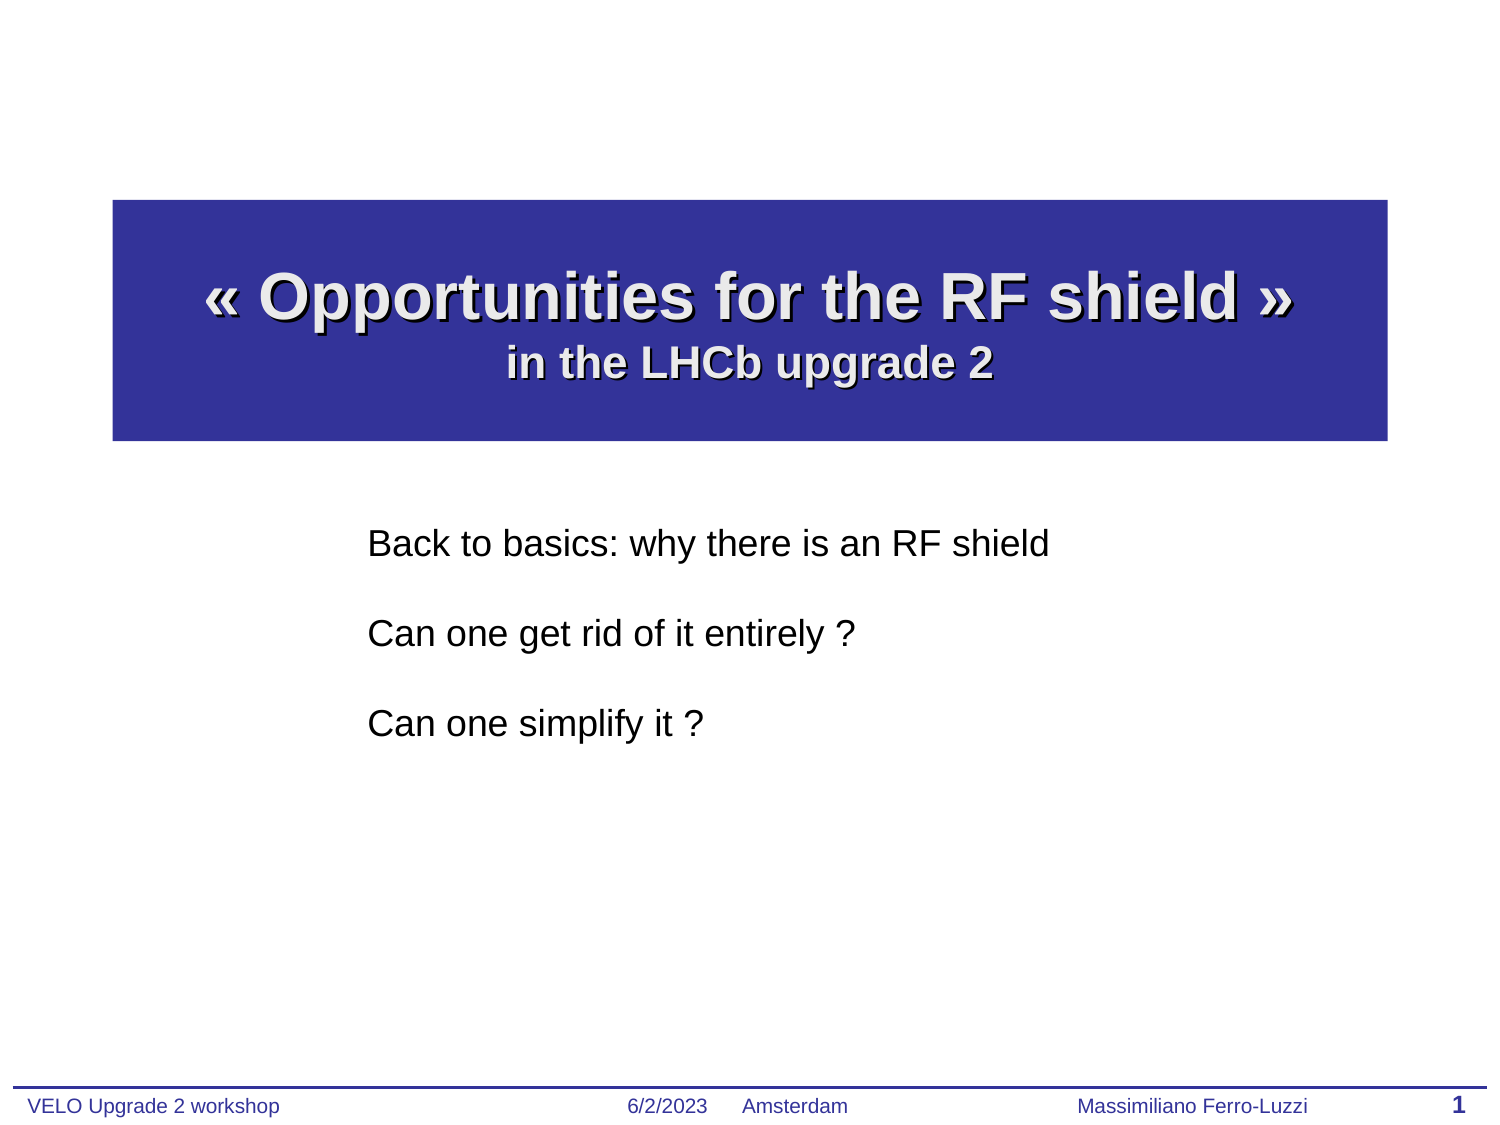

# « Opportunities for the RF shield » in the LHCb upgrade 2
Back to basics: why there is an RF shield
Can one get rid of it entirely ?
Can one simplify it ?